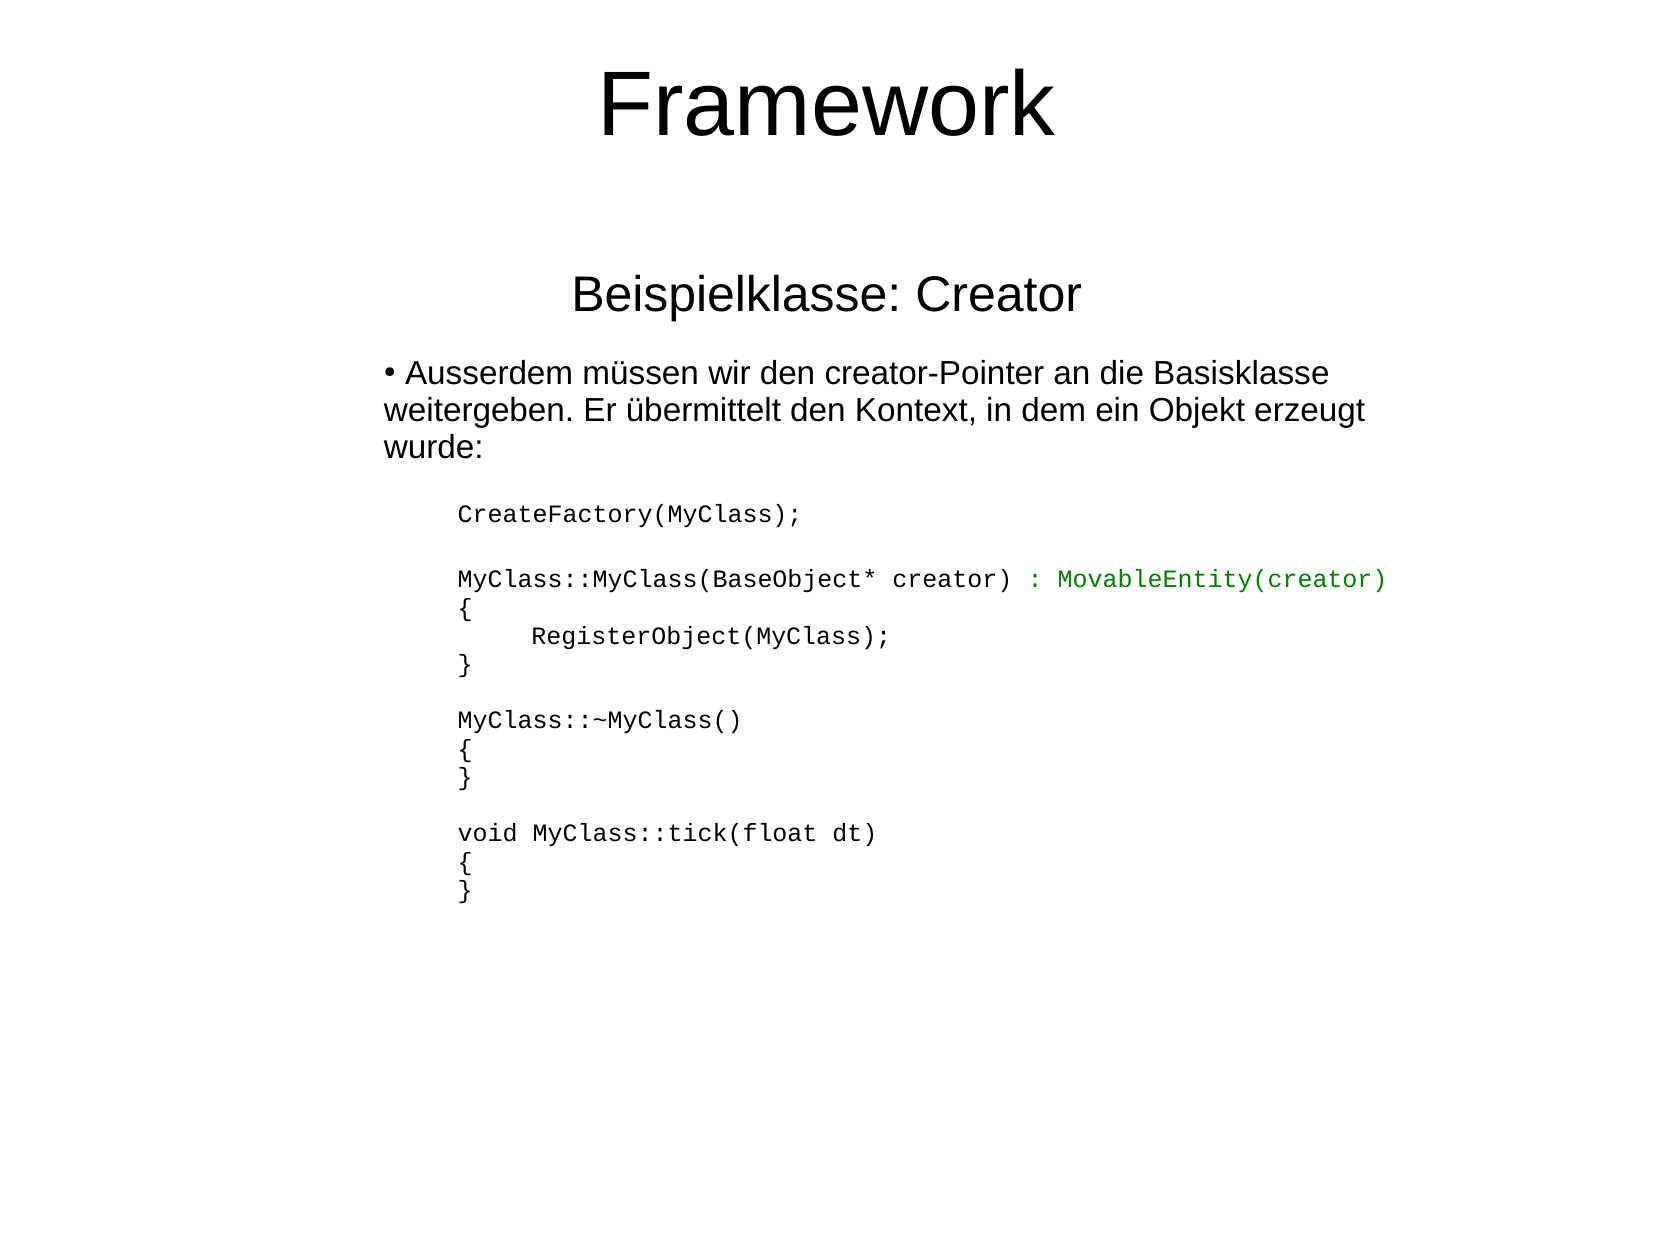

# Framework
Beispielklasse: Creator
 Ausserdem müssen wir den creator-Pointer an die Basisklasse weitergeben. Er übermittelt den Kontext, in dem ein Objekt erzeugt wurde:
	CreateFactory(MyClass);
	MyClass::MyClass(BaseObject* creator) : MovableEntity(creator)
	{
		RegisterObject(MyClass);
	}
	MyClass::~MyClass()
	{
	}
	void MyClass::tick(float dt)
	{
	}